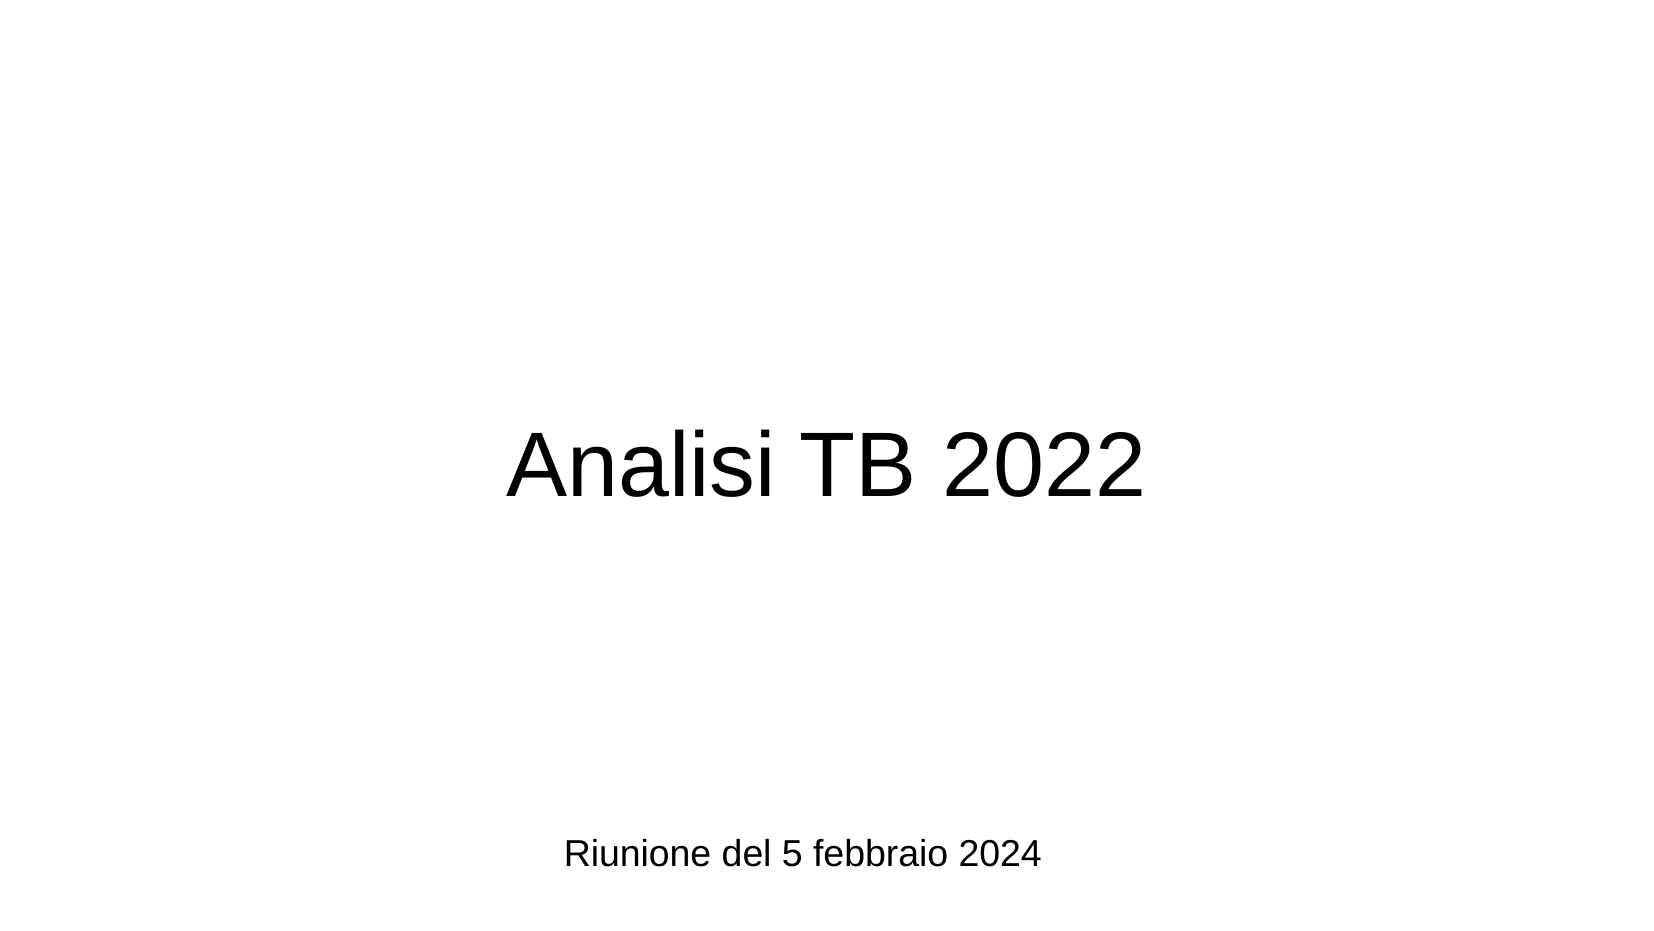

# Analisi TB 2022
Riunione del 5 febbraio 2024